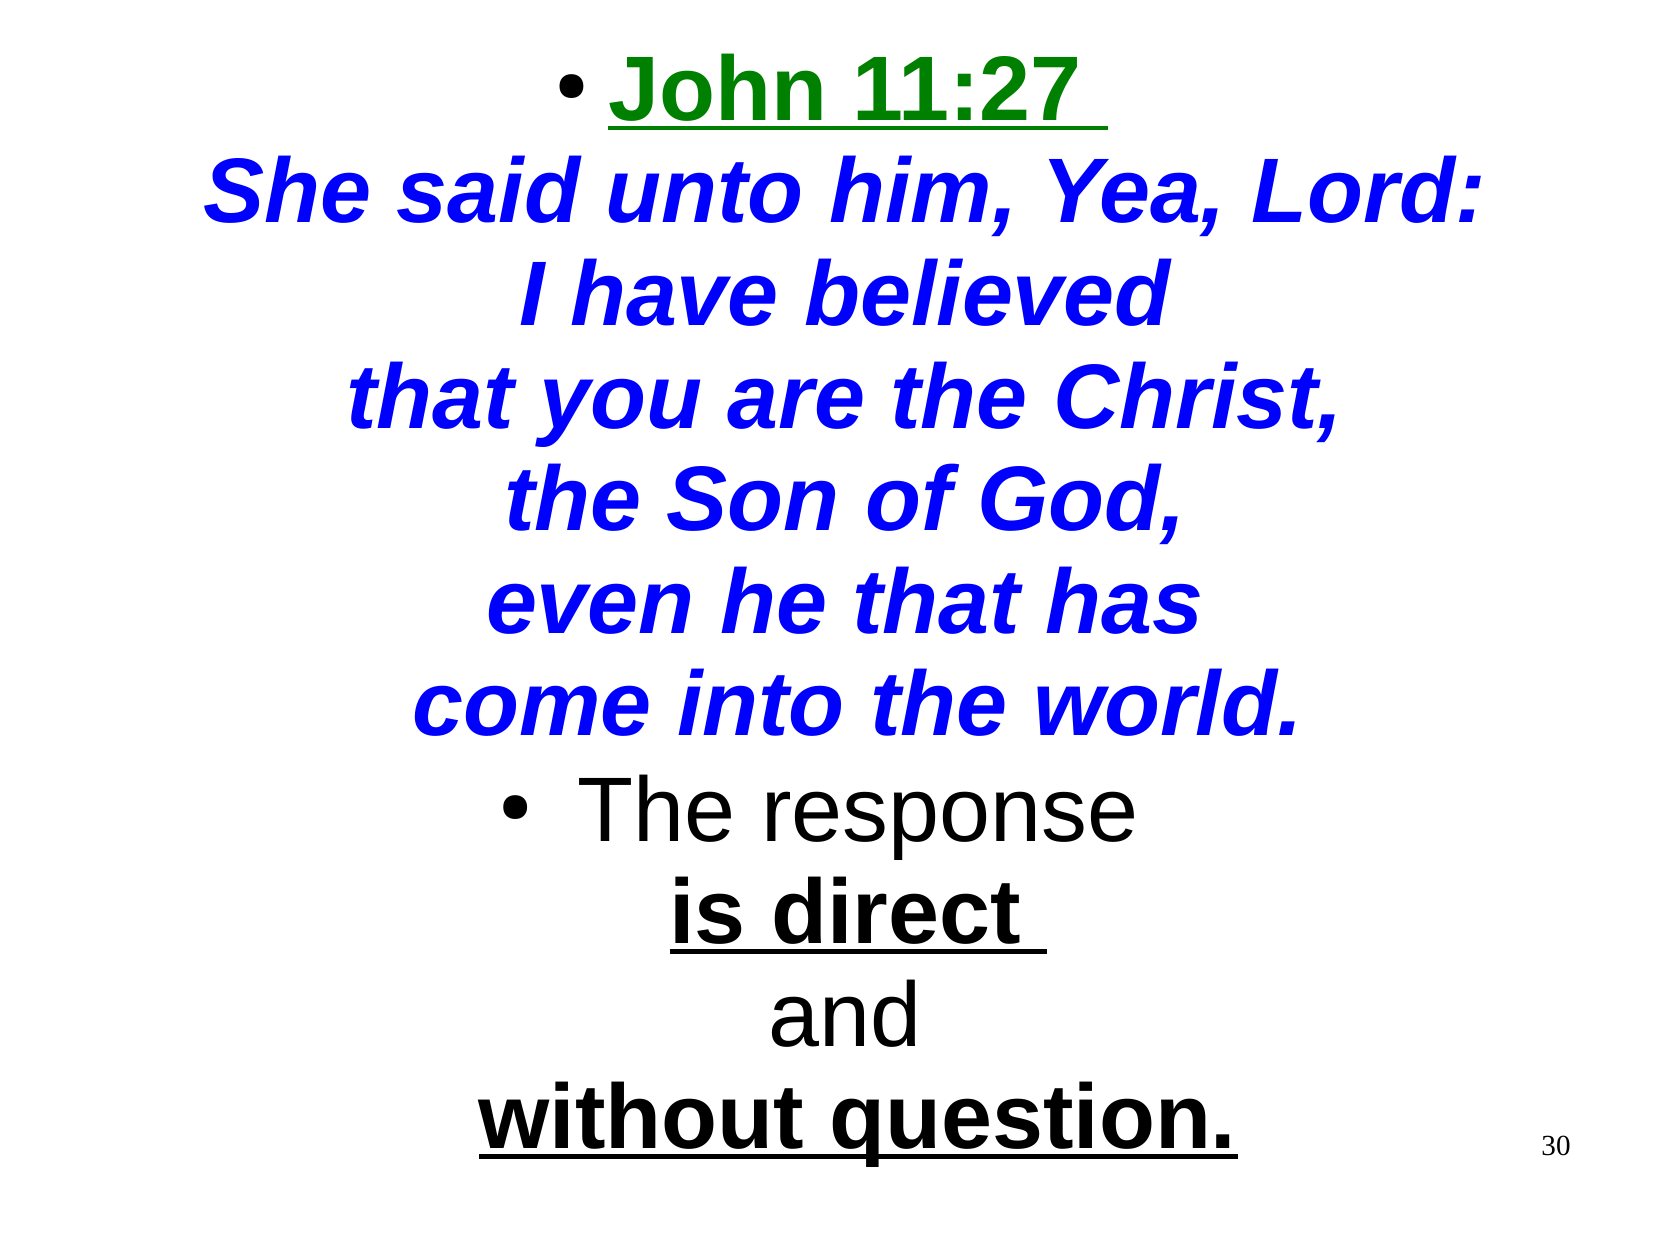

# John 11:27 She said unto him, Yea, Lord: I have believed that you are the Christ, the Son of God, even he that has come into the world.
 The response
is direct
and
without question.
30